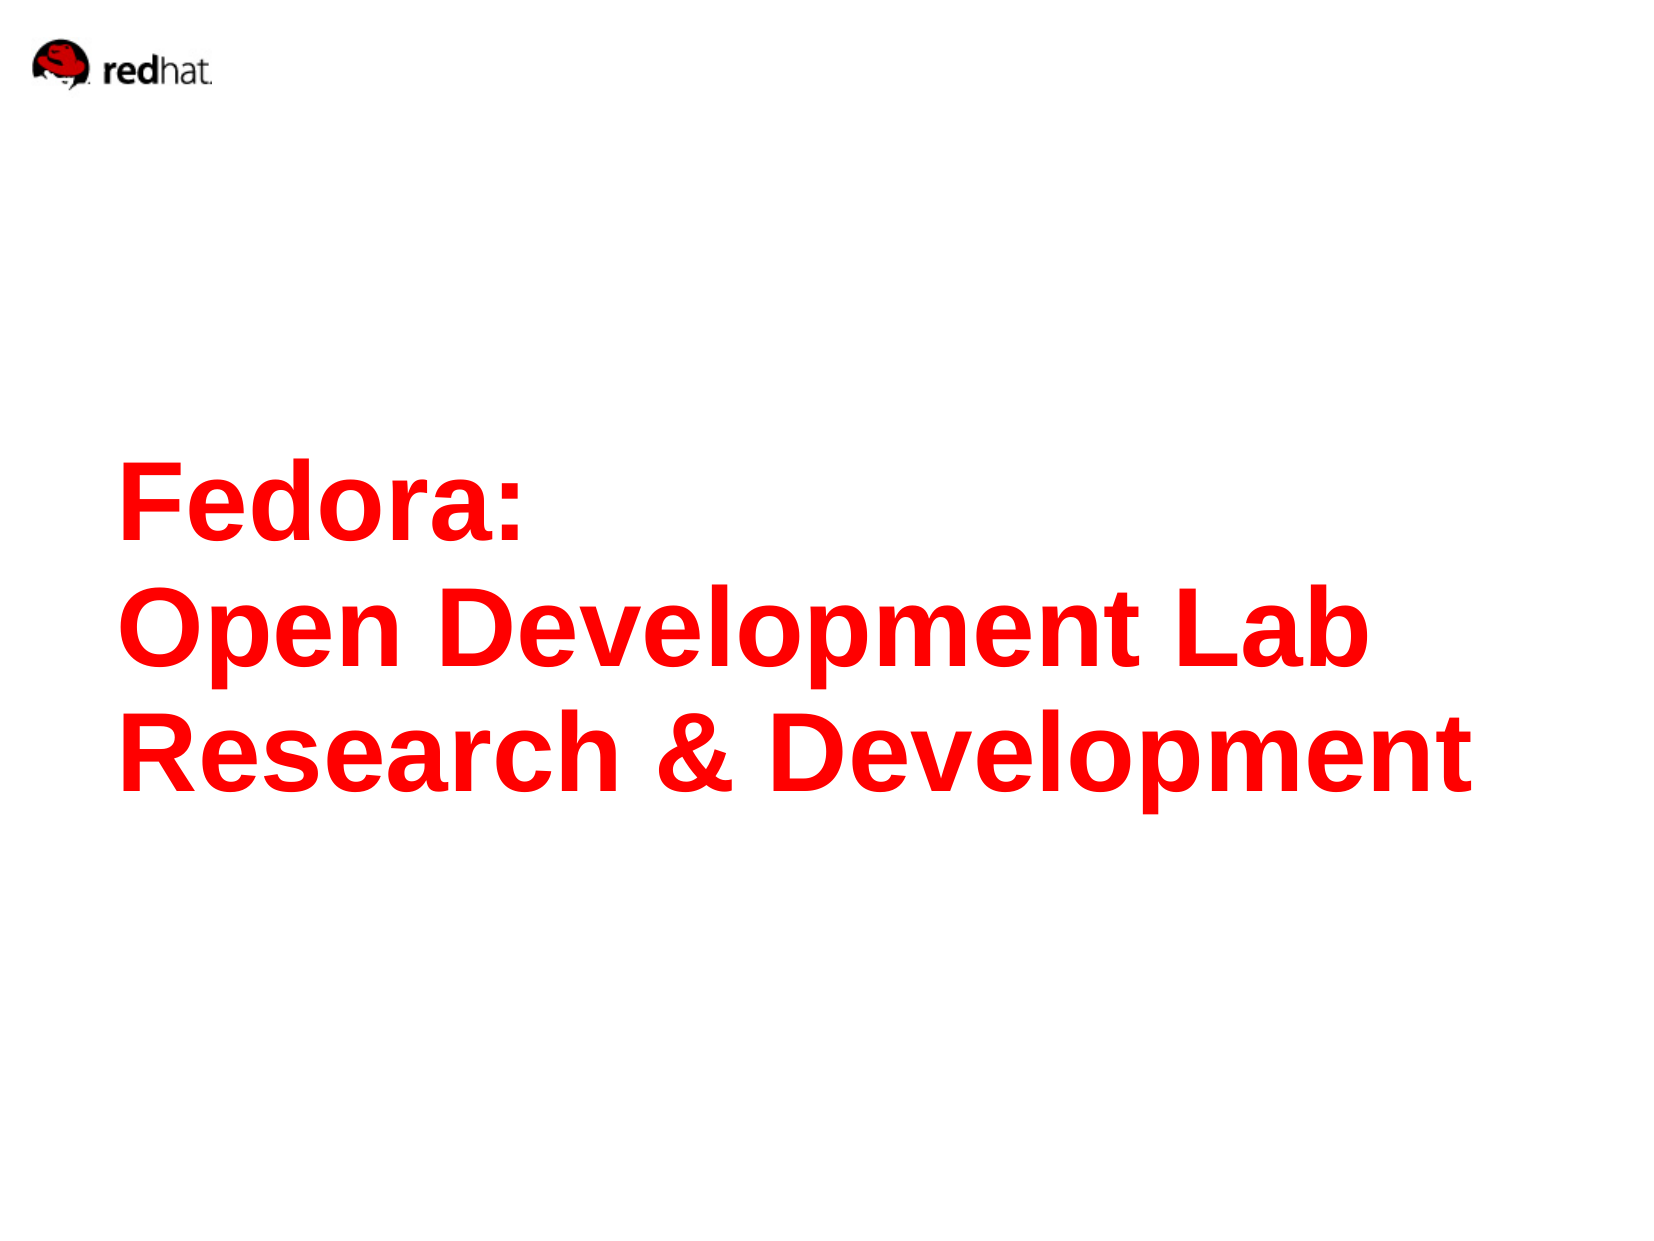

# Fedora: Open Development Lab Research & Development